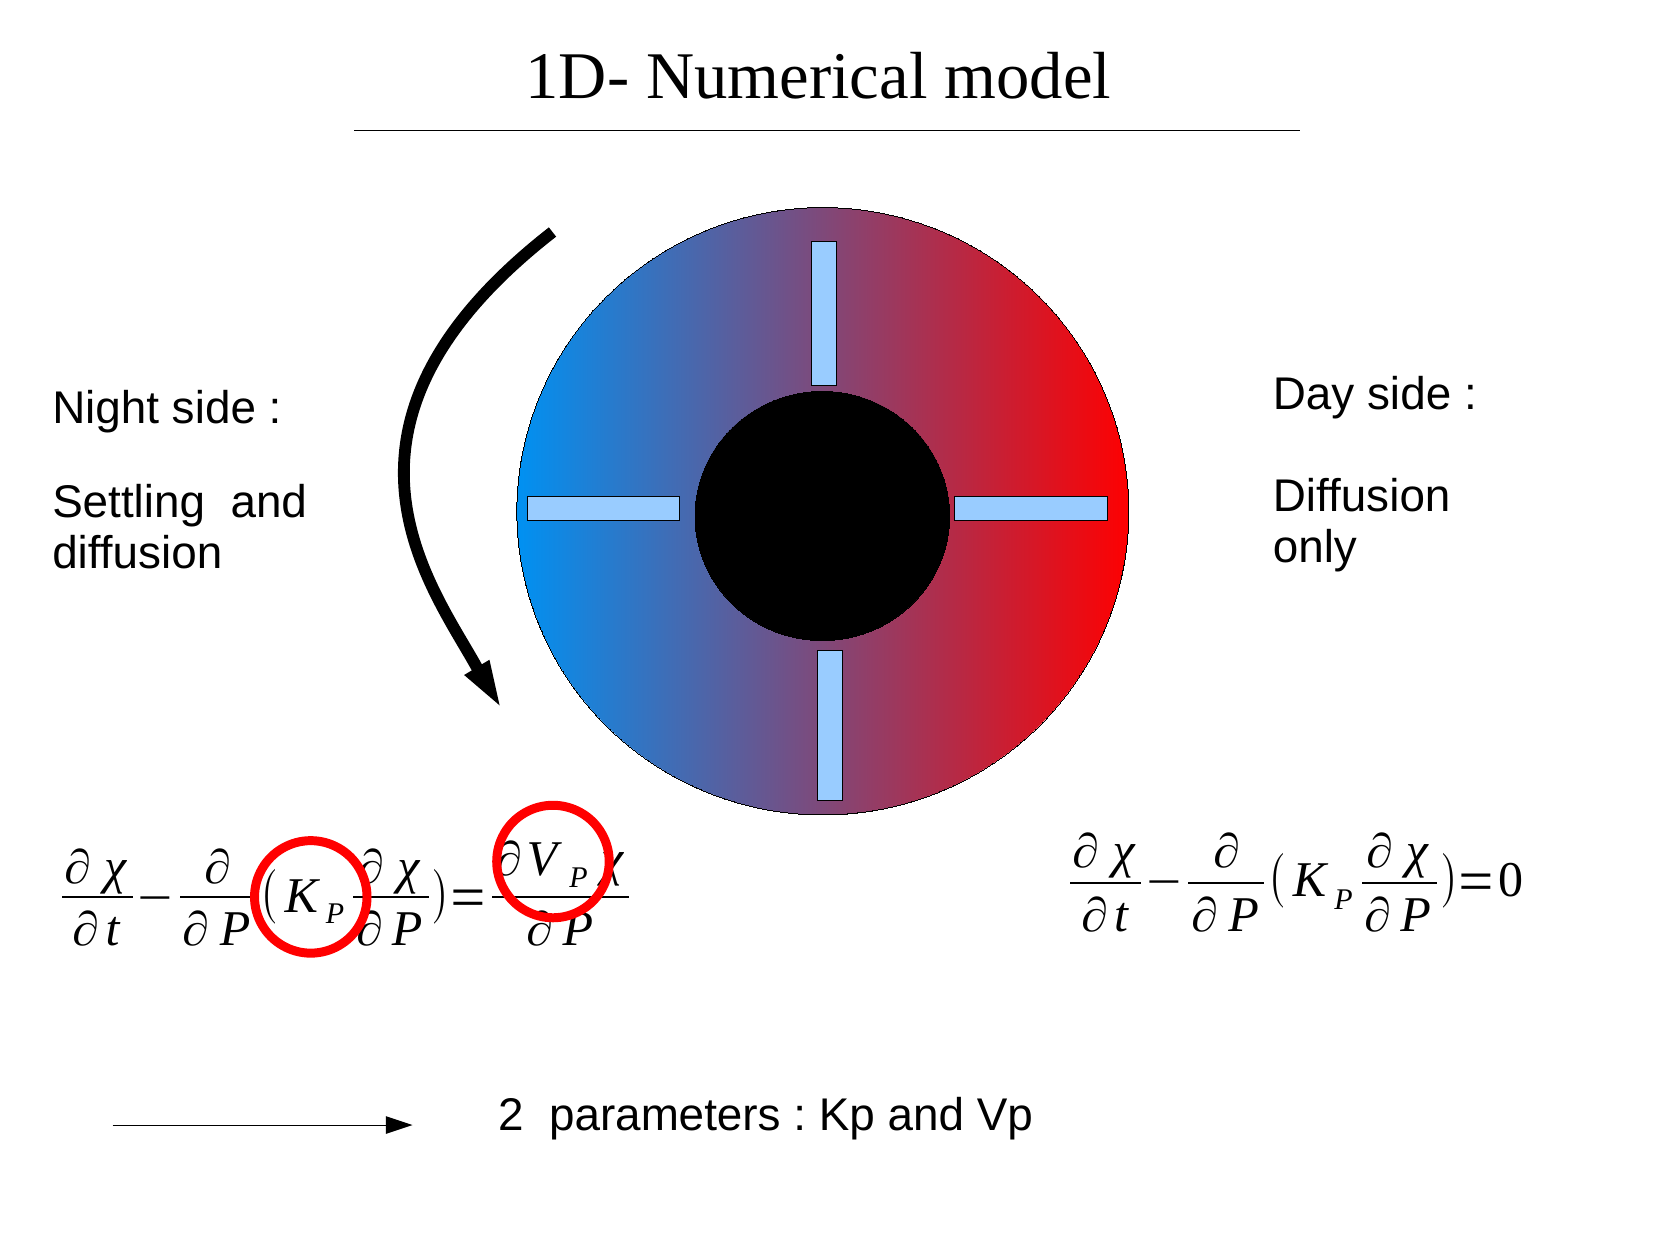

1D- Numerical model
Day side :
Diffusion only
Night side :
Settling and diffusion
2 parameters : Kp and Vp